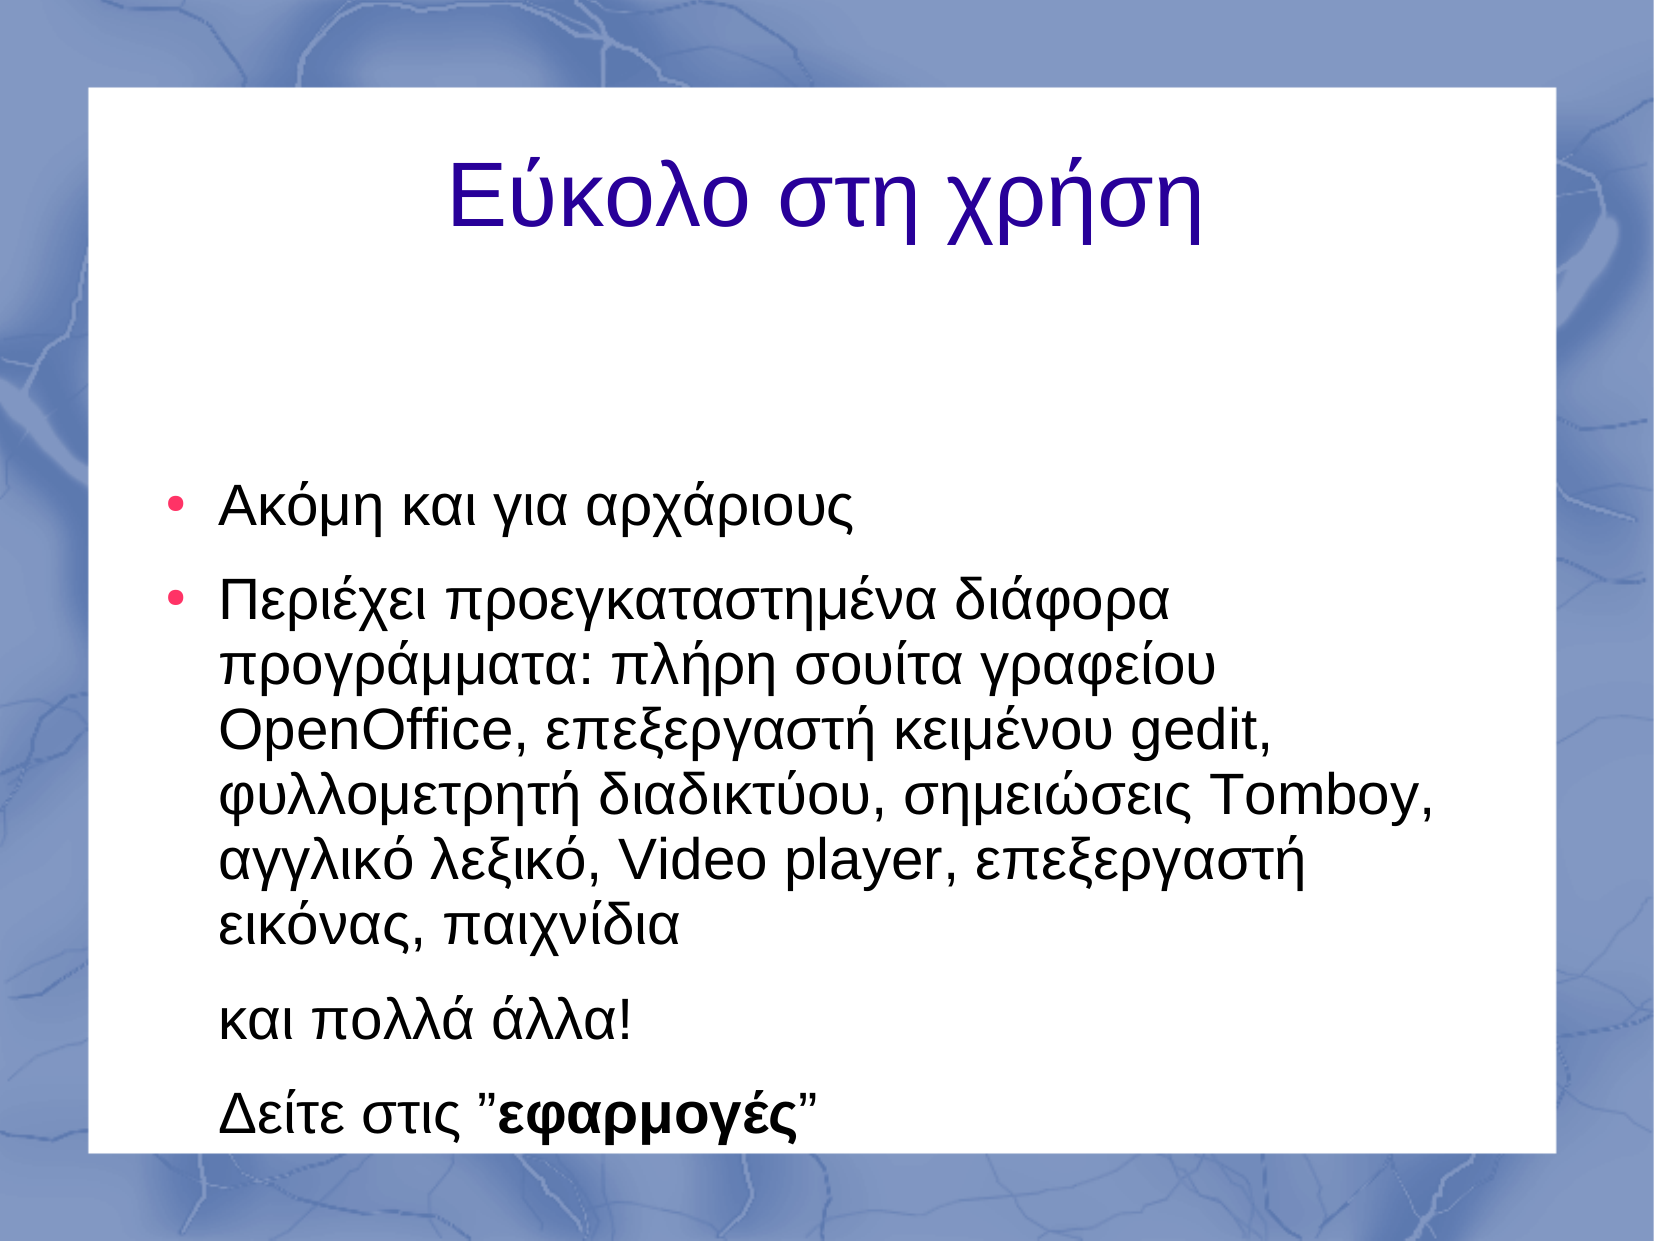

# Εύκολο στη χρήση
Ακόμη και για αρχάριους
Περιέχει προεγκαταστημένα διάφορα προγράμματα: πλήρη σουίτα γραφείου OpenOffice, επεξεργαστή κειμένου gedit, φυλλομετρητή διαδικτύου, σημειώσεις Tomboy, αγγλικό λεξικό, Video player, επεξεργαστή εικόνας, παιχνίδια
και πολλά άλλα!
Δείτε στις ”εφαρμογές”